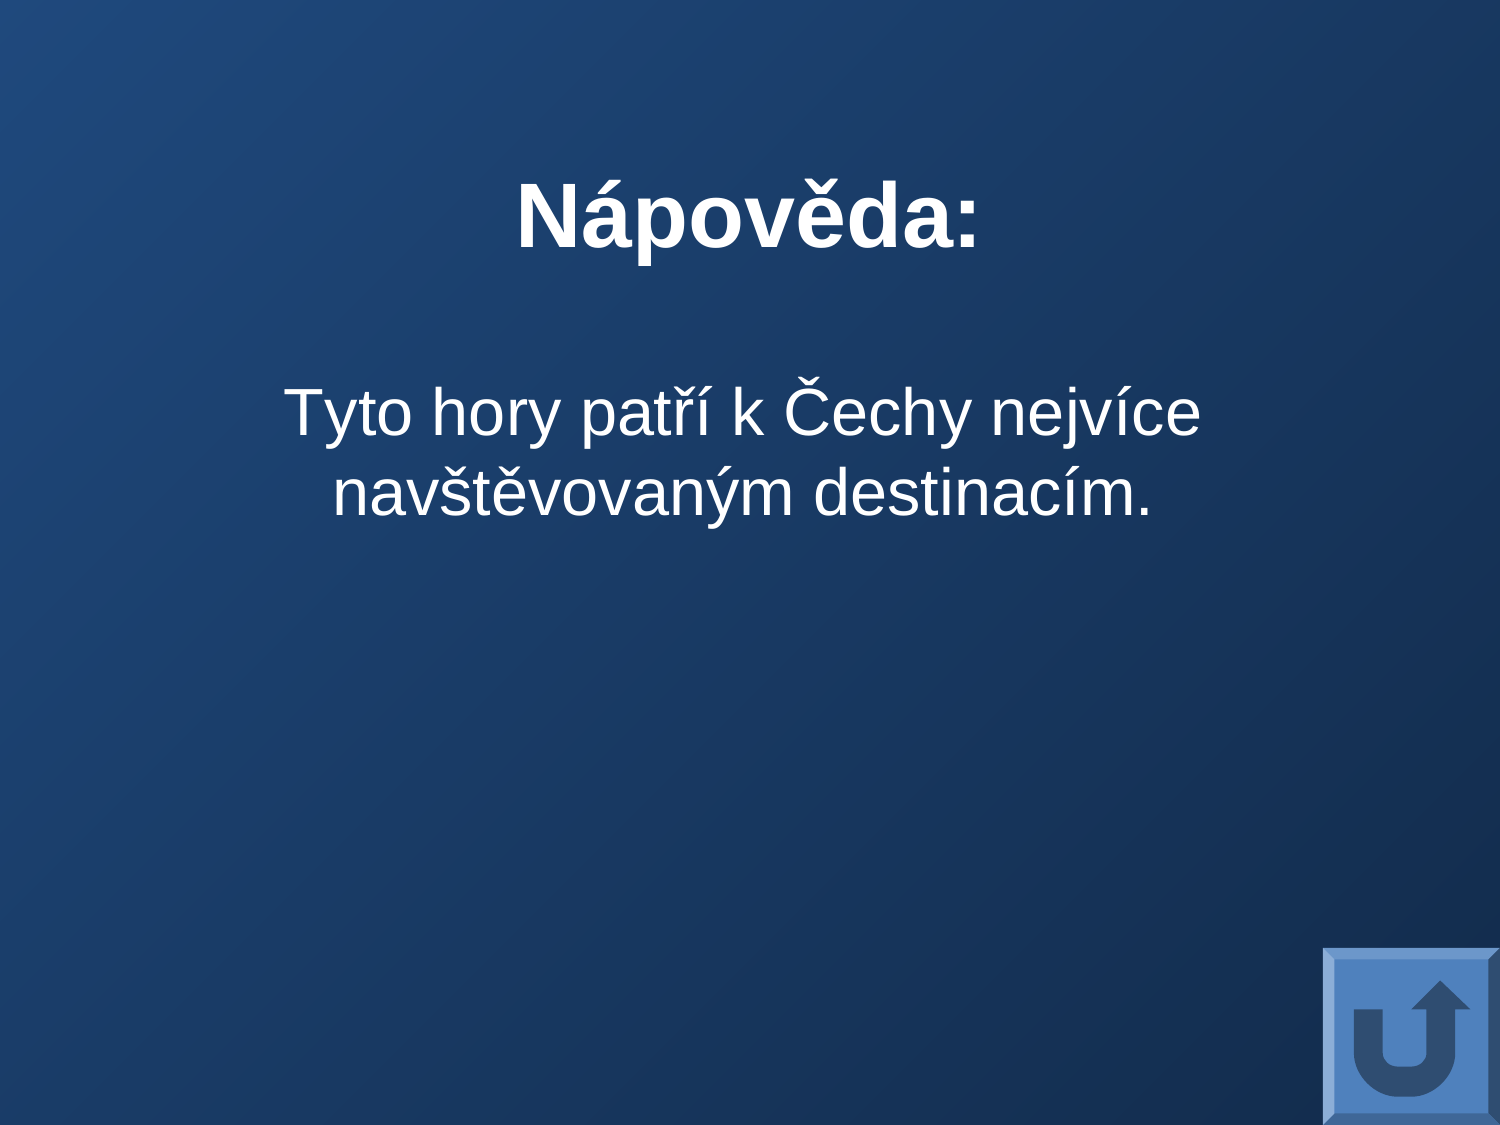

# Nápověda:
Tyto hory patří k Čechy nejvíce navštěvovaným destinacím.